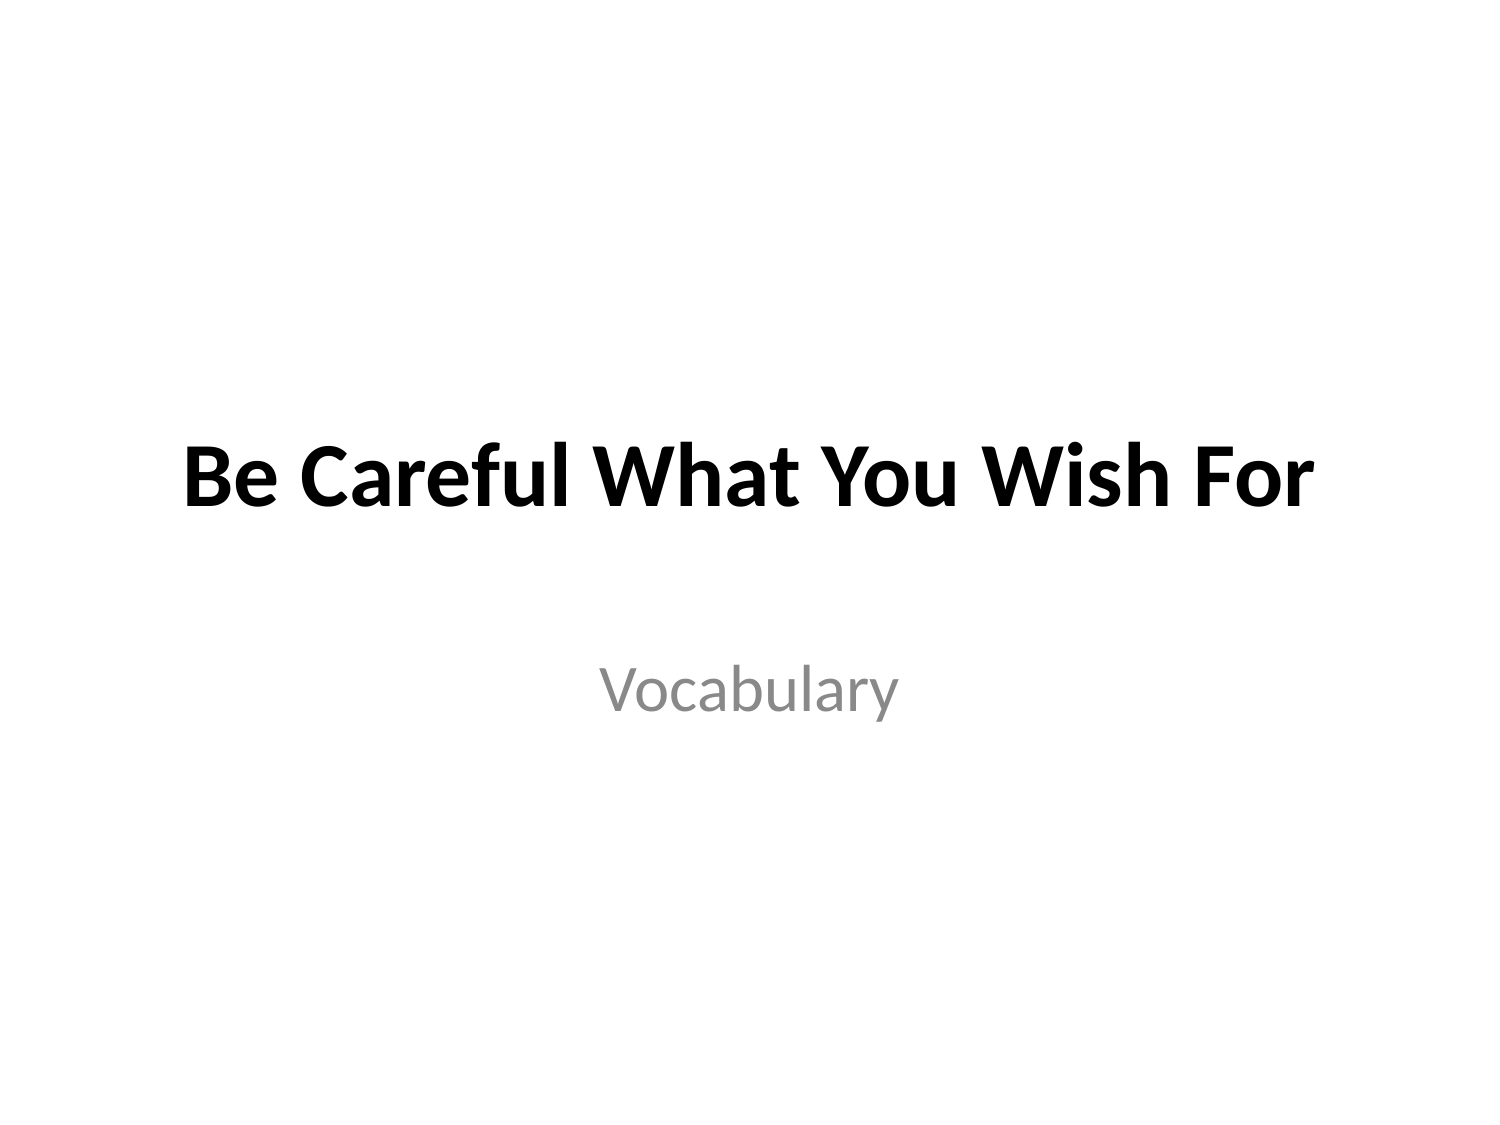

# Be Careful What You Wish For
Vocabulary